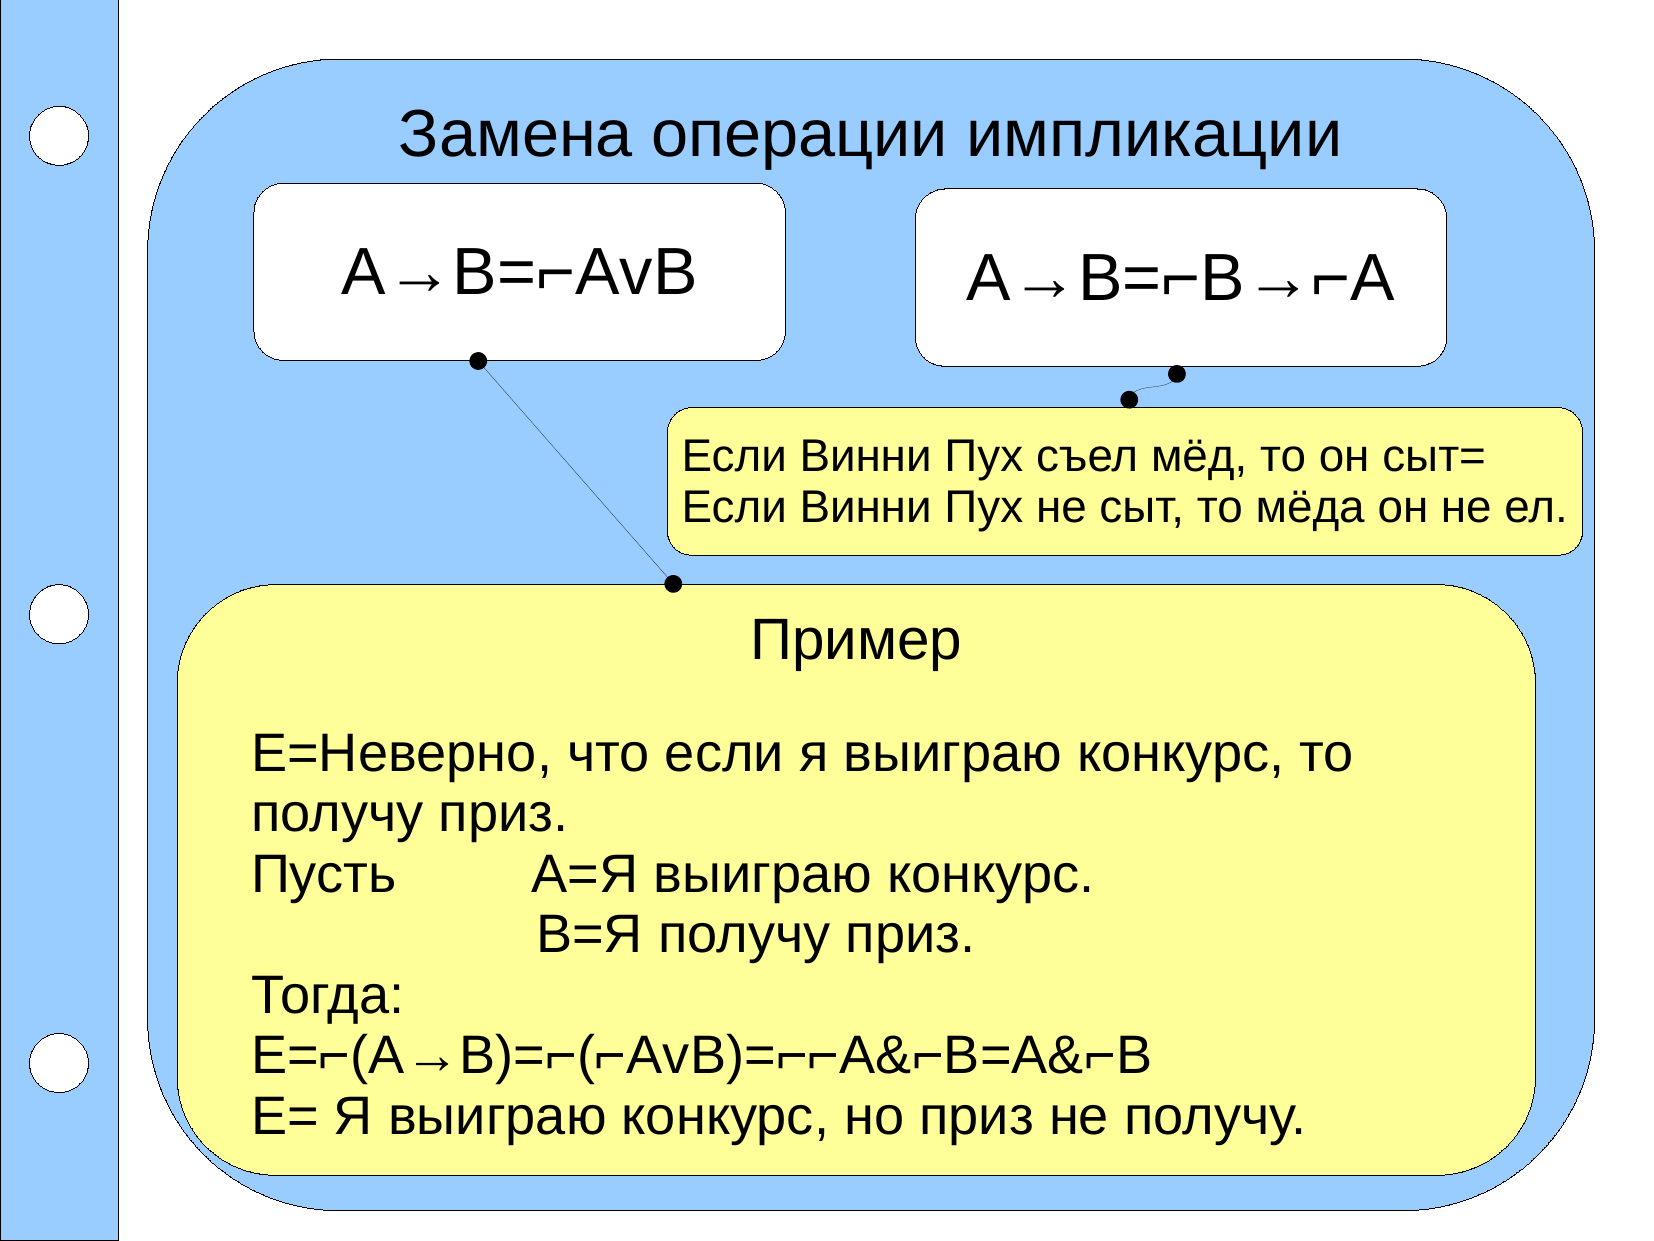

Замена операции импликации
А→В=⌐АvB
А→В=⌐B→⌐A
Если Винни Пух съел мёд, то он сыт=
Если Винни Пух не сыт, то мёда он не ел.
Пример
Е=Неверно, что если я выиграю конкурс, то получу приз.
Пусть А=Я выиграю конкурс.
 В=Я получу приз.
Тогда: Е=⌐(А→В)=⌐(⌐АvB)=⌐⌐A&⌐B=A&⌐B
Е= Я выиграю конкурс, но приз не получу.